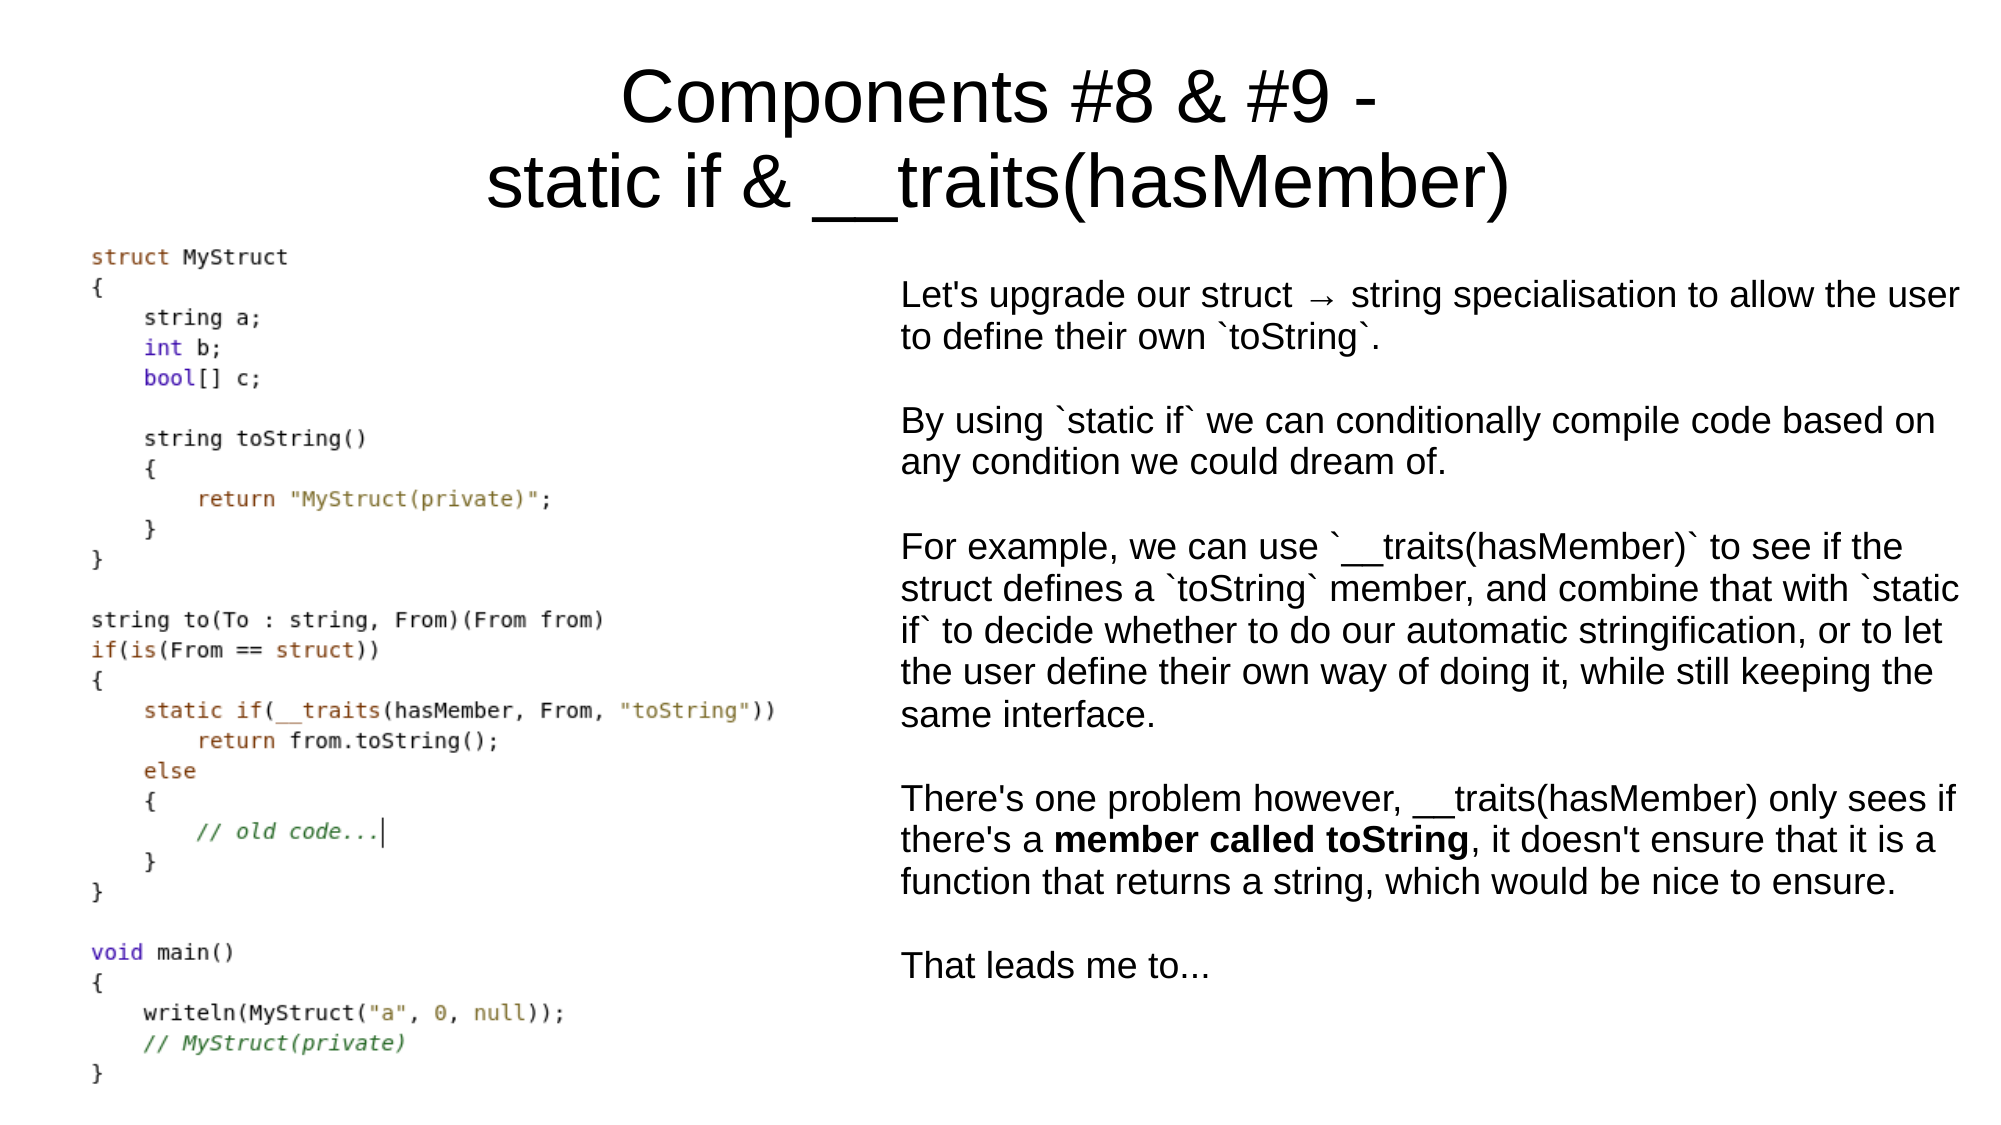

# Components #8 & #9 - static if & __traits(hasMember)
Let's upgrade our struct → string specialisation to allow the user to define their own `toString`.
By using `static if` we can conditionally compile code based on any condition we could dream of.
For example, we can use `__traits(hasMember)` to see if the struct defines a `toString` member, and combine that with `static if` to decide whether to do our automatic stringification, or to let the user define their own way of doing it, while still keeping the same interface.
There's one problem however, __traits(hasMember) only sees if there's a member called toString, it doesn't ensure that it is a function that returns a string, which would be nice to ensure.
That leads me to...